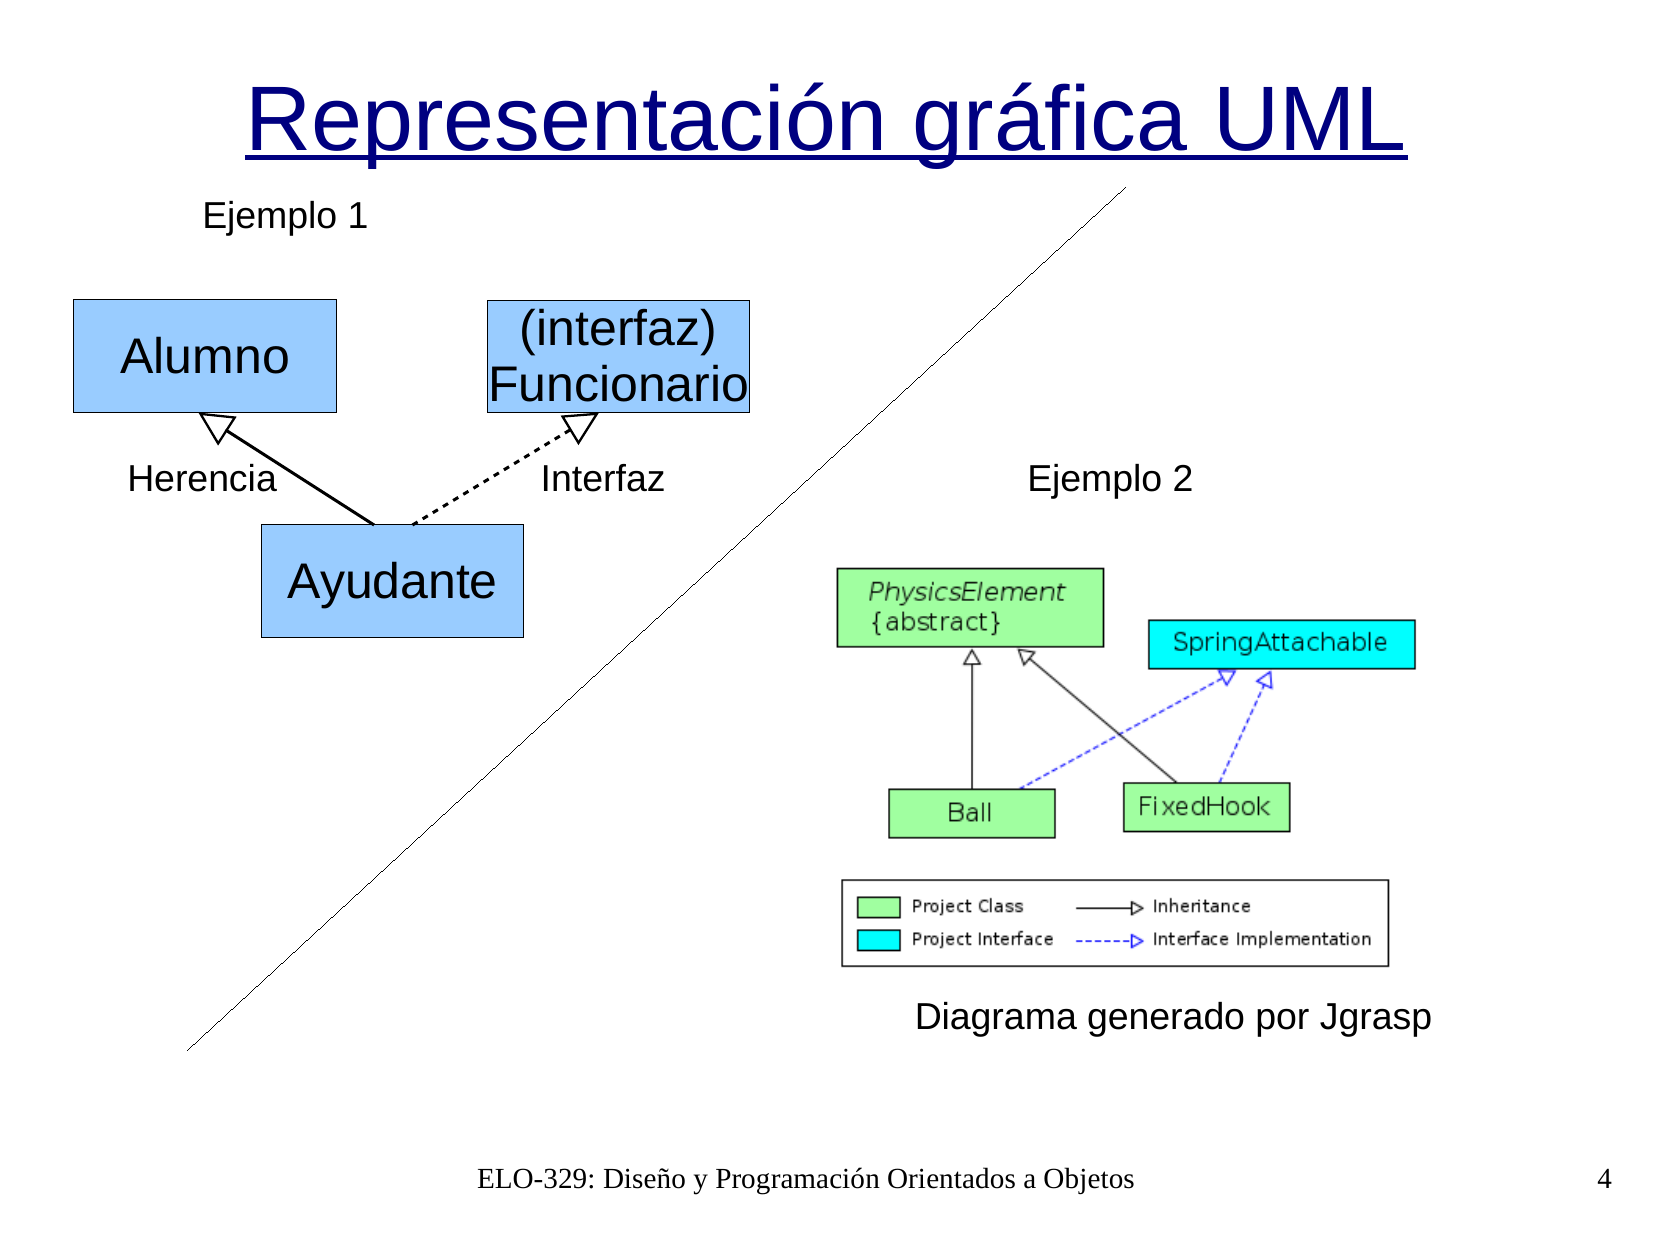

# Representación gráfica UML
Ejemplo 1
Alumno
(interfaz)
Funcionario
Herencia
Interfaz
Ejemplo 2
Ayudante
Diagrama generado por Jgrasp
4